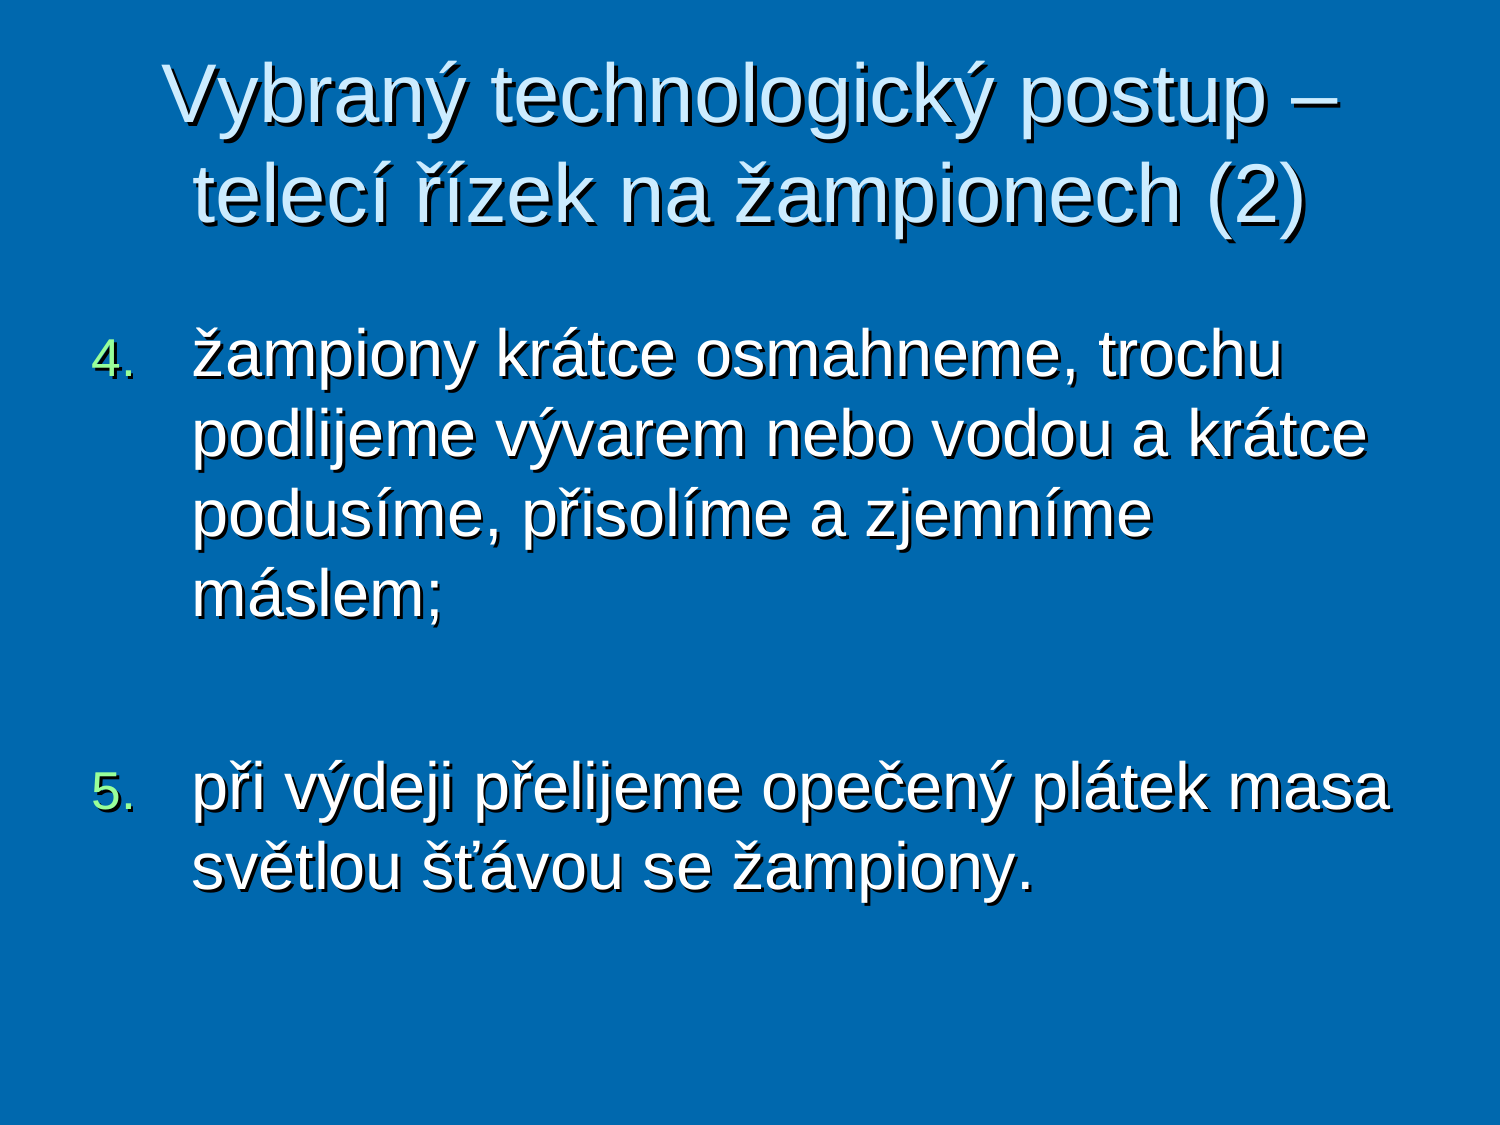

# Vybraný technologický postup – telecí řízek na žampionech (2)
žampiony krátce osmahneme, trochu podlijeme vývarem nebo vodou a krátce podusíme, přisolíme a zjemníme máslem;
při výdeji přelijeme opečený plátek masa světlou šťávou se žampiony.